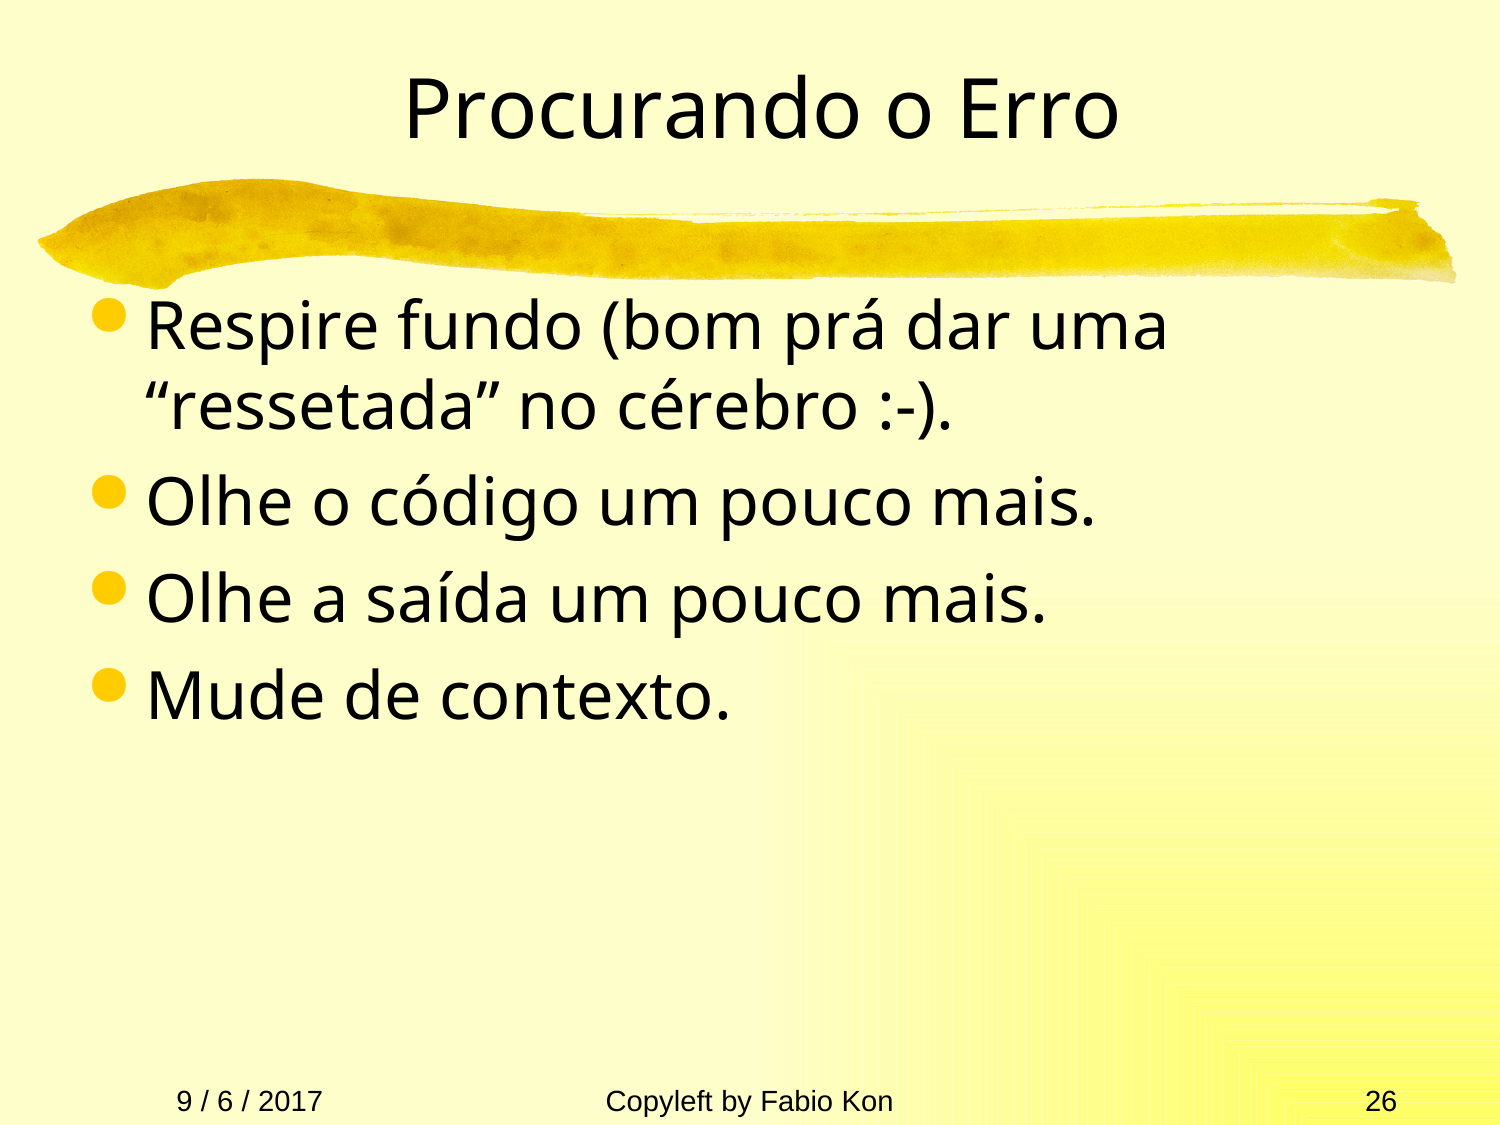

# Procurando o Erro
Respire fundo (bom prá dar uma “ressetada” no cérebro :-).
Olhe o código um pouco mais.
Olhe a saída um pouco mais.
Mude de contexto.
ECOOP'99 OOOSW
26